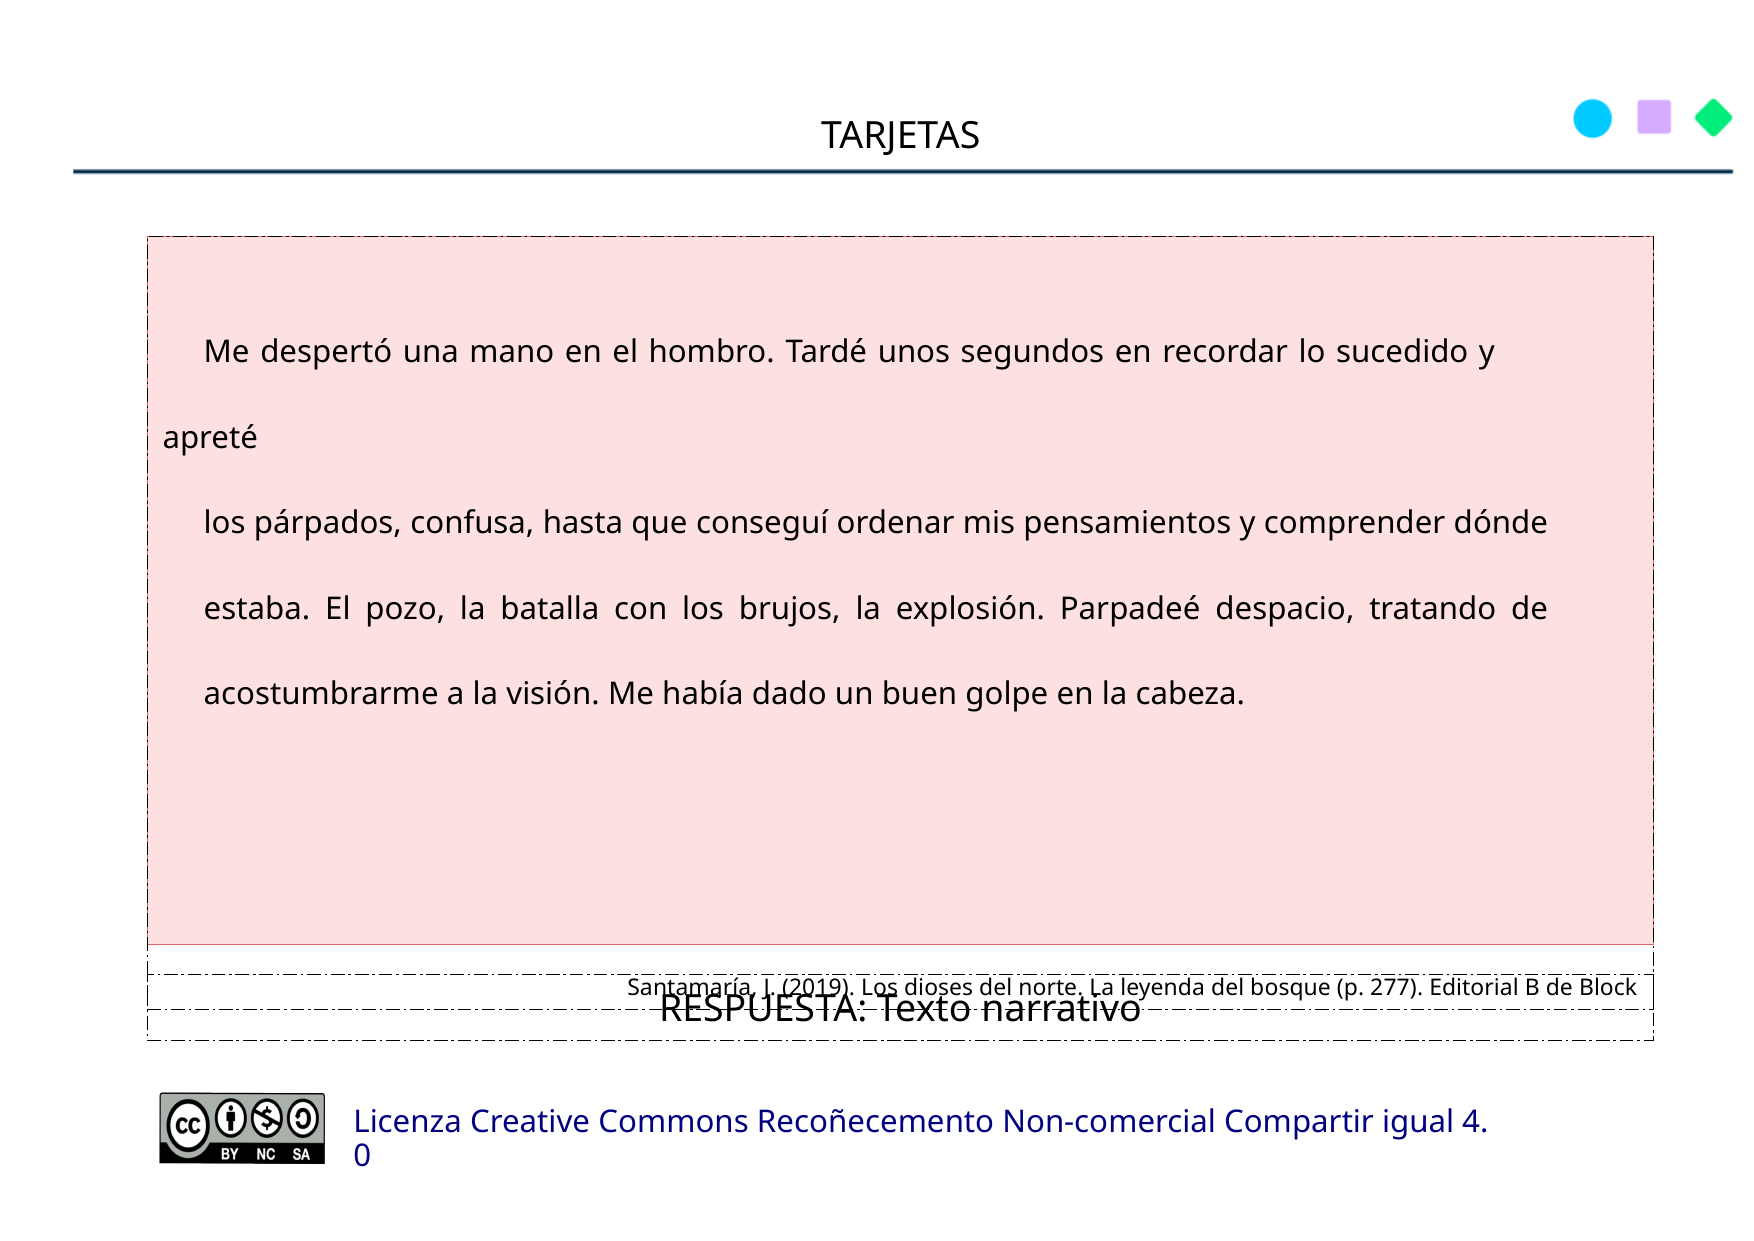

TARJETAS
Me despertó una mano en el hombro. Tardé unos segundos en recordar lo sucedido y apreté
los párpados, confusa, hasta que conseguí ordenar mis pensamientos y comprender dónde estaba. El pozo, la batalla con los brujos, la explosión. Parpadeé despacio, tratando de acostumbrarme a la visión. Me había dado un buen golpe en la cabeza.
Santamaría, J. (2019). Los dioses del norte. La leyenda del bosque (p. 277). Editorial B de Block
RESPUESTA: Texto narrativo
Licenza Creative Commons Recoñecemento Non-comercial Compartir igual 4.0